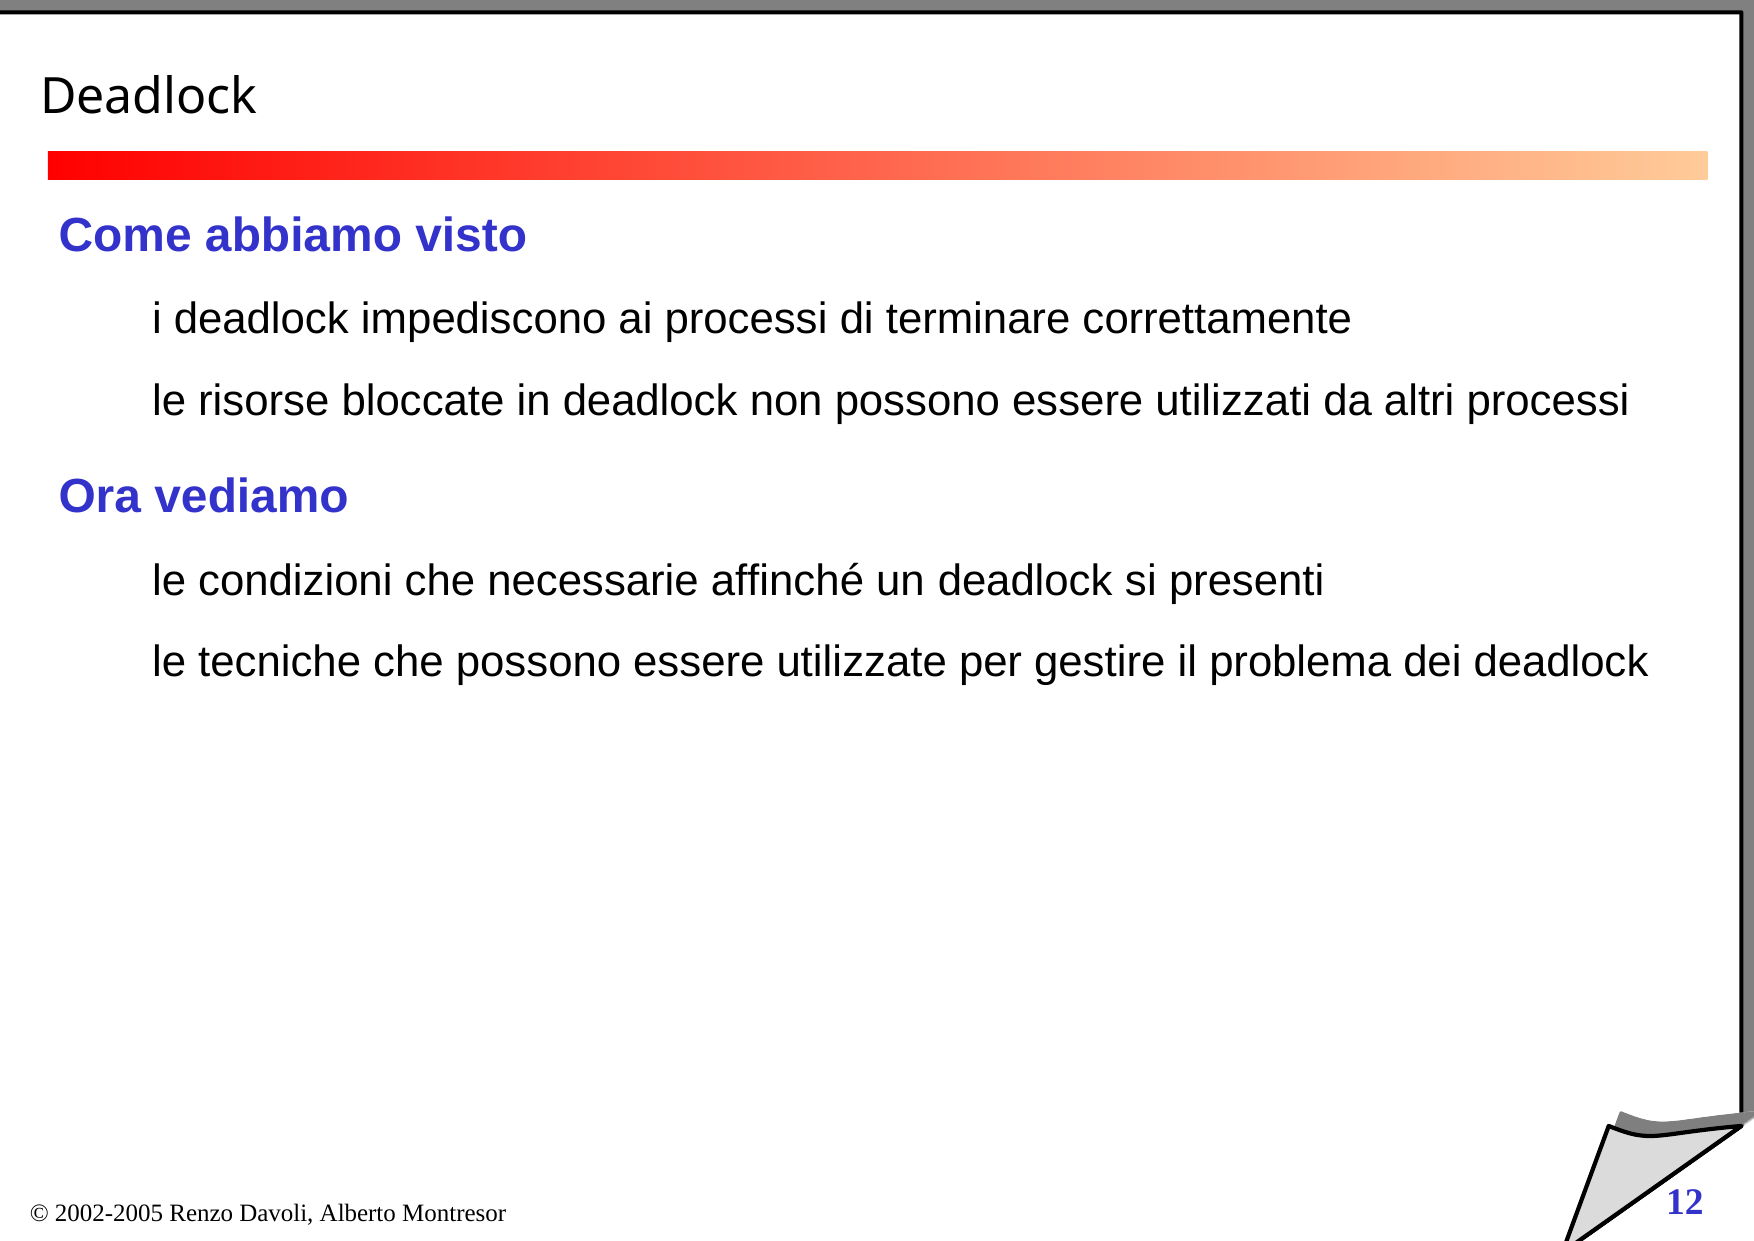

# Deadlock
Come abbiamo visto
i deadlock impediscono ai processi di terminare correttamente
le risorse bloccate in deadlock non possono essere utilizzati da altri processi
Ora vediamo
le condizioni che necessarie affinché un deadlock si presenti
le tecniche che possono essere utilizzate per gestire il problema dei deadlock